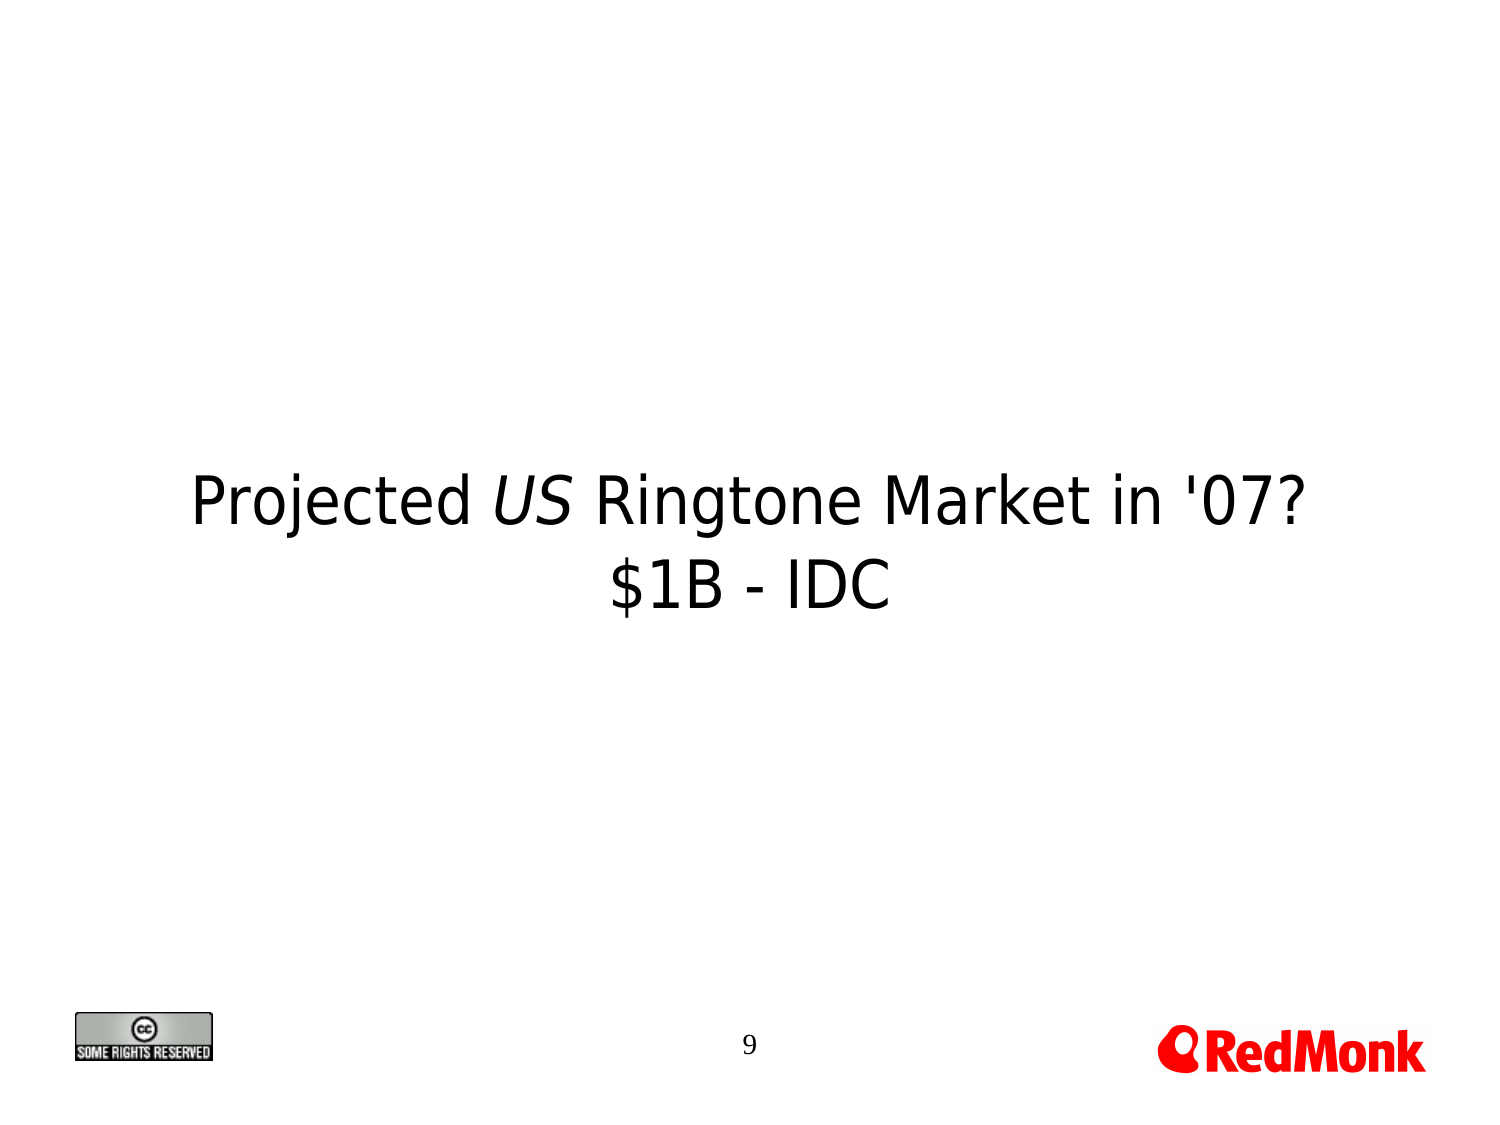

Projected US Ringtone Market in '07?
$1B - IDC